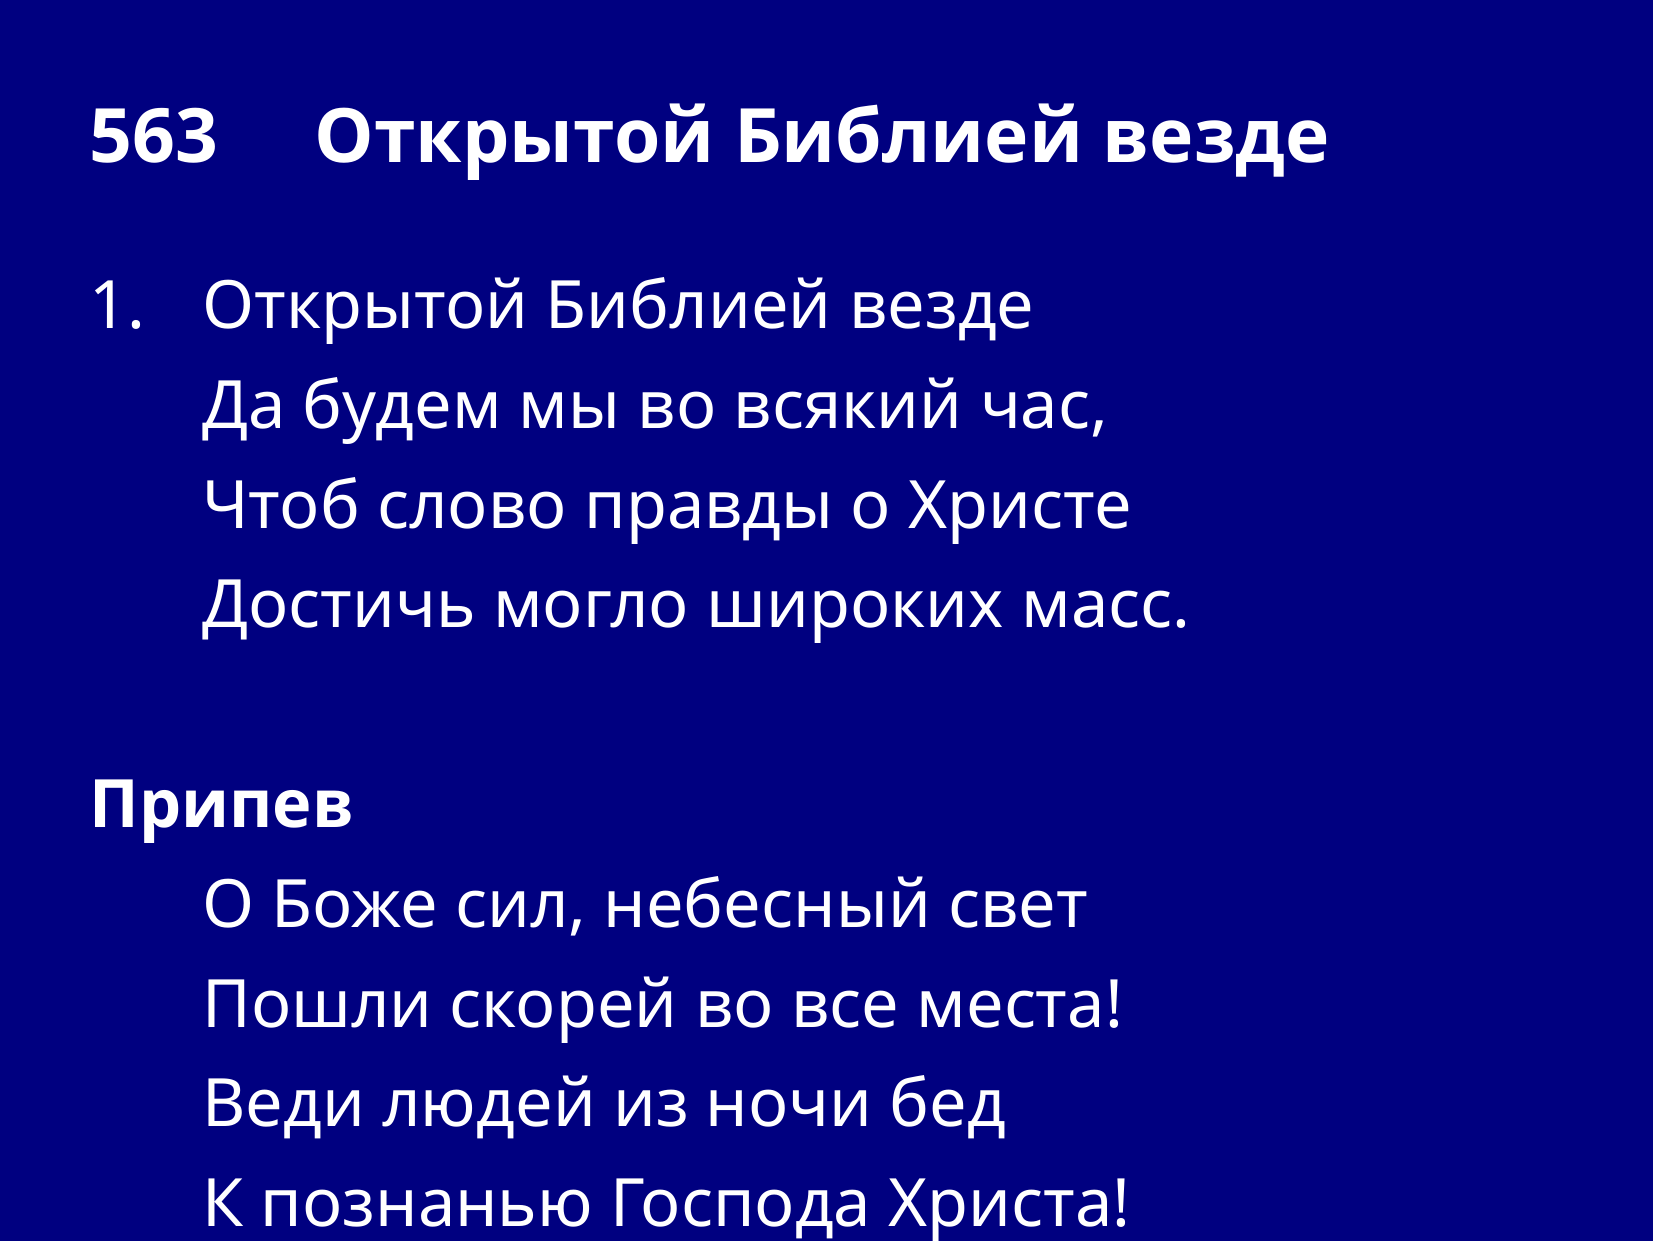

563	Открытой Библией везде
1.	Открытой Библией везде
	Да будем мы во всякий час,
	Чтоб слово правды о Христе
	Достичь могло широких масс.
Припев
	О Боже сил, небесный свет
	Пошли скорей во все места!
	Веди людей из ночи бед
	К познанью Господа Христа!